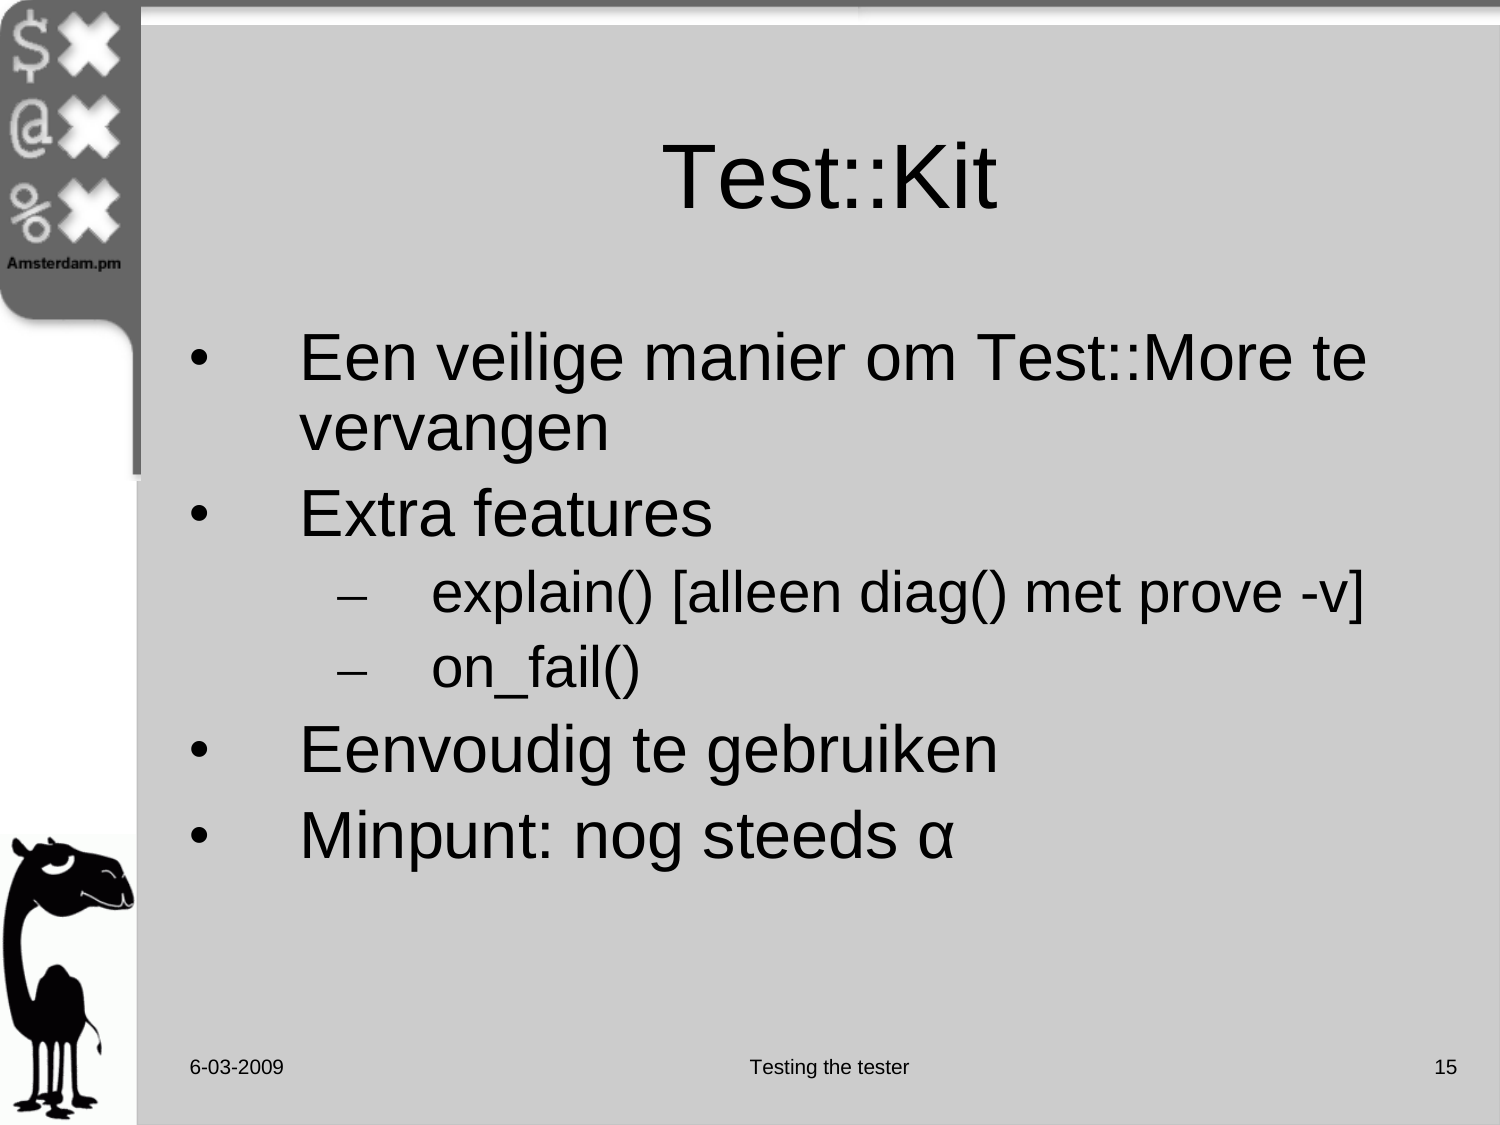

# Test::Kit
Een veilige manier om Test::More te vervangen
Extra features
explain() [alleen diag() met prove -v]
on_fail()
Eenvoudig te gebruiken
Minpunt: nog steeds α
6-03-2009
Testing the tester
15